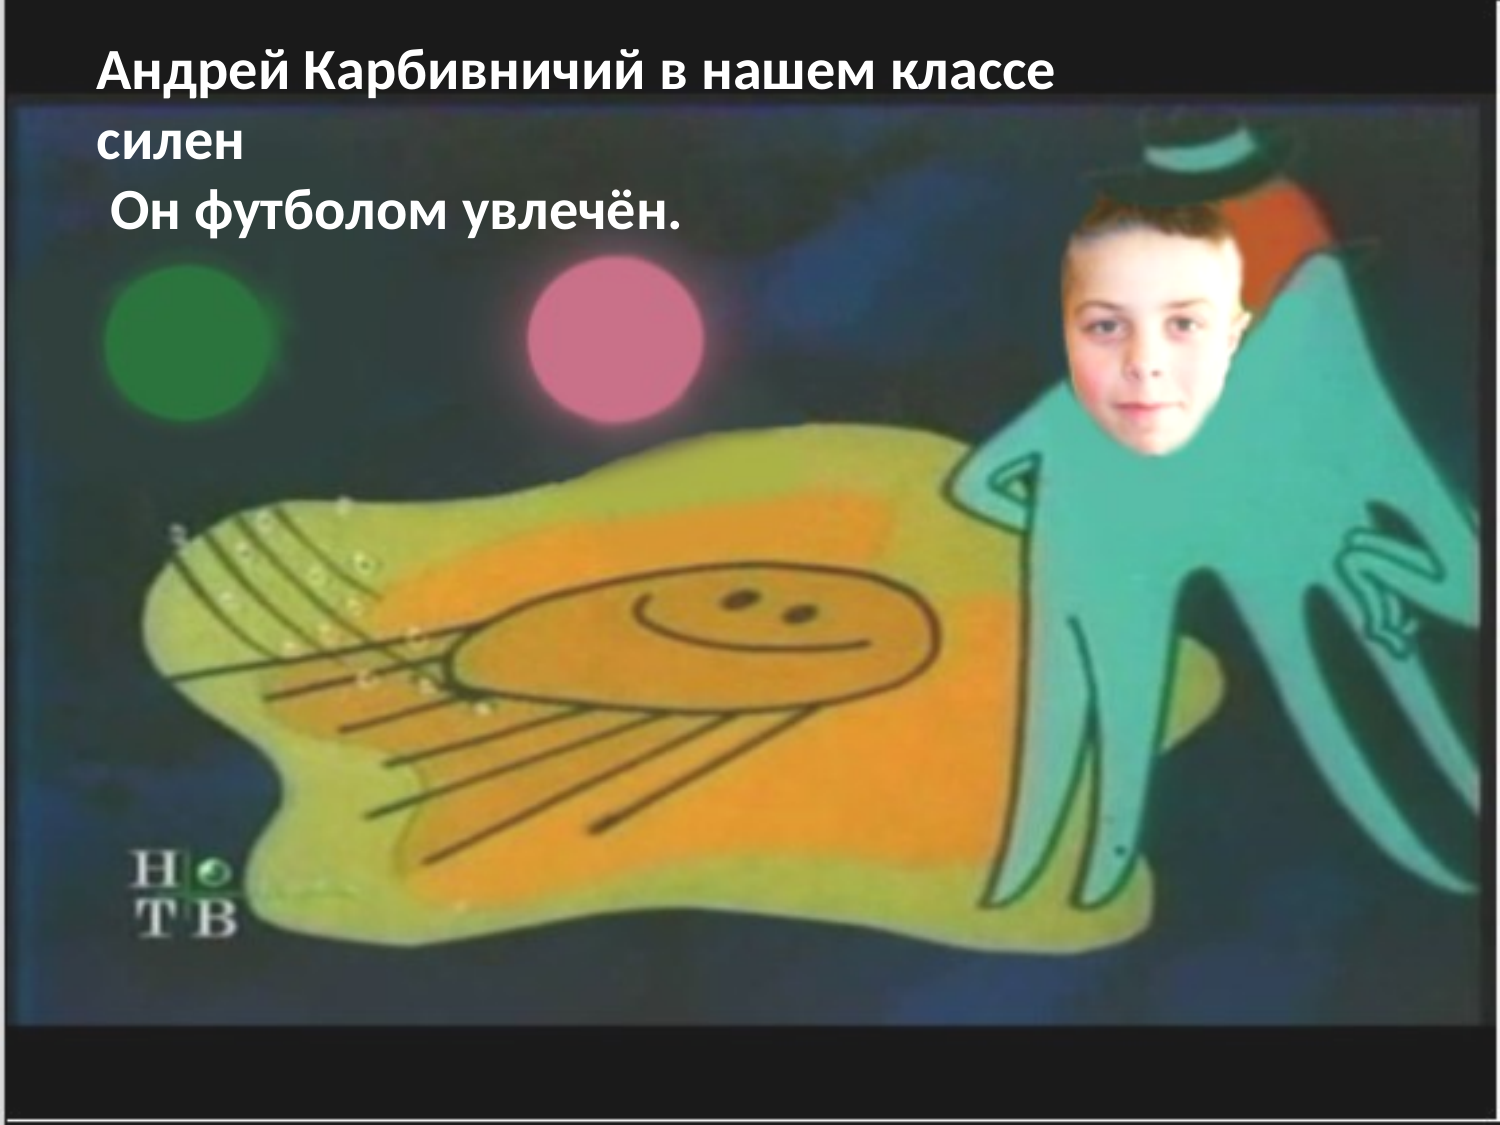

Андрей Карбивничий в нашем классе силен
 Он футболом увлечён.
#